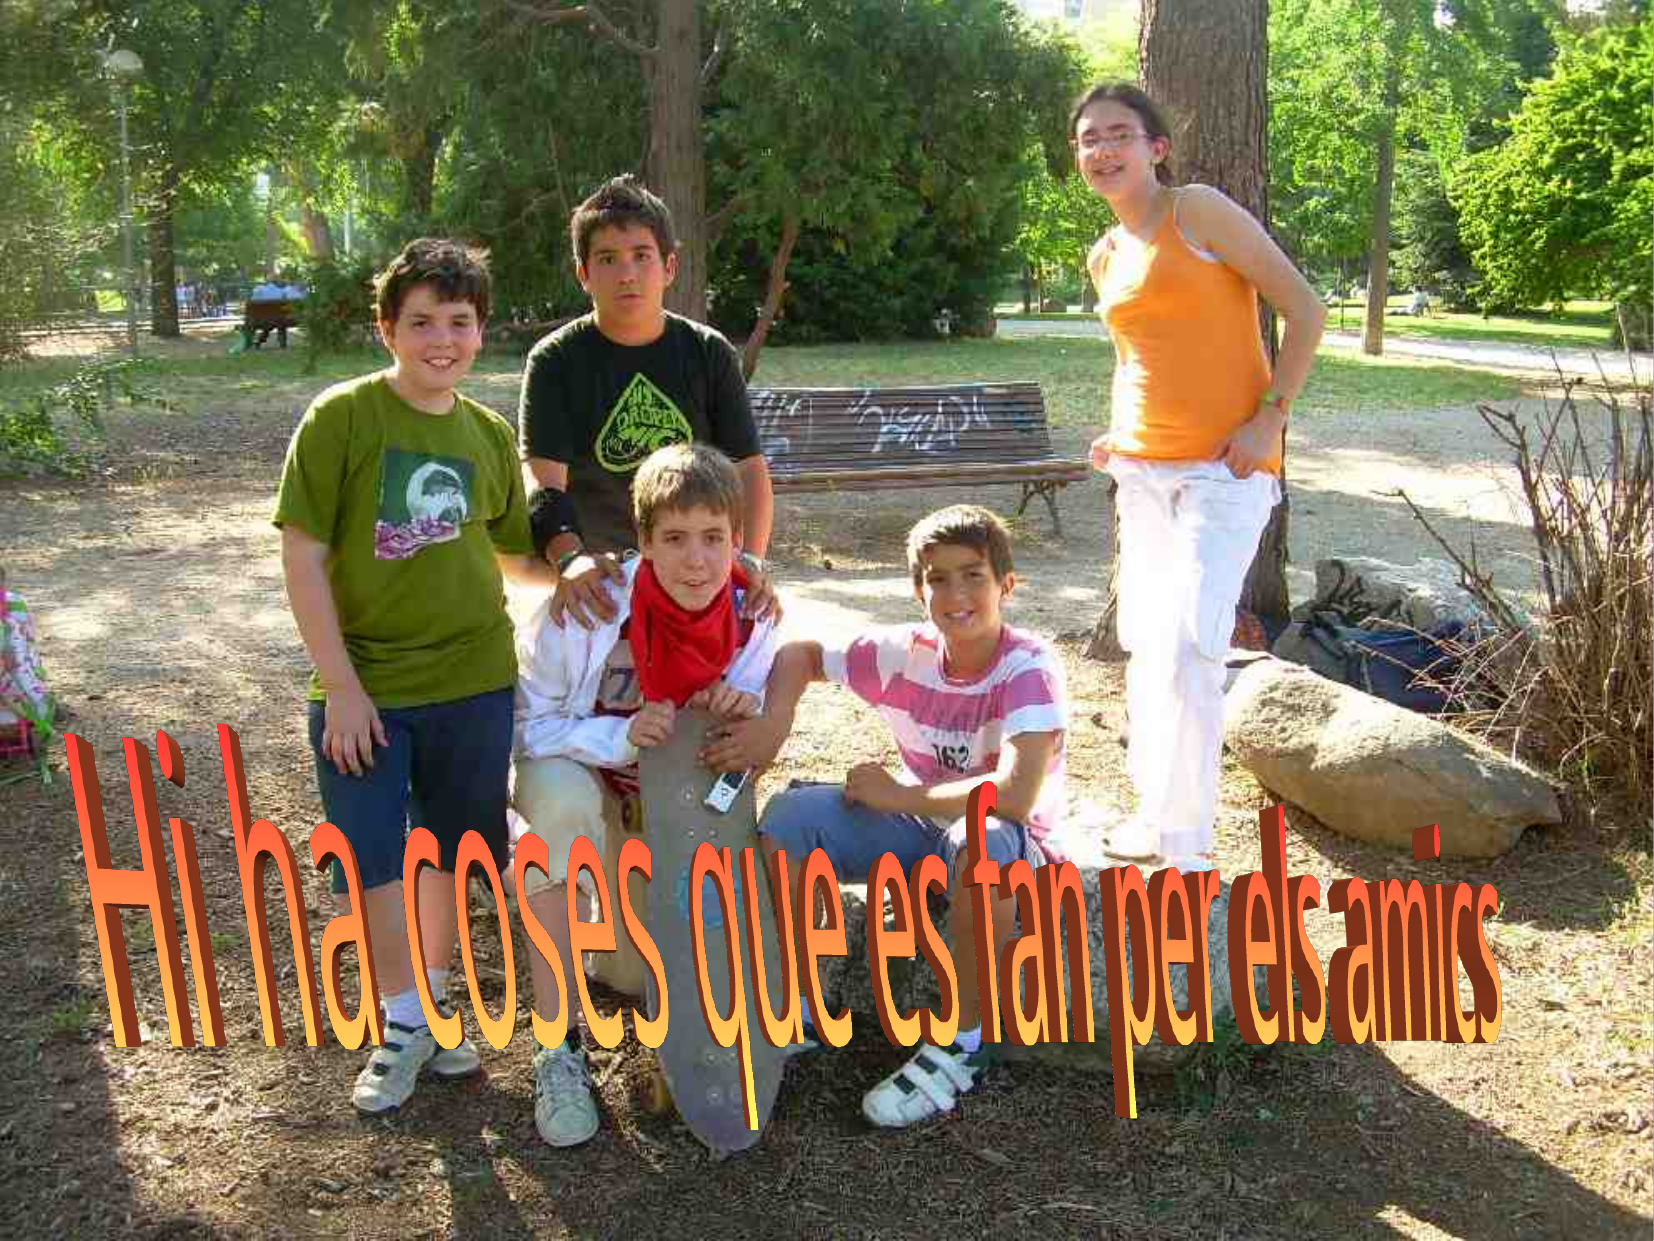

Hi ha coses que es fan per els amics